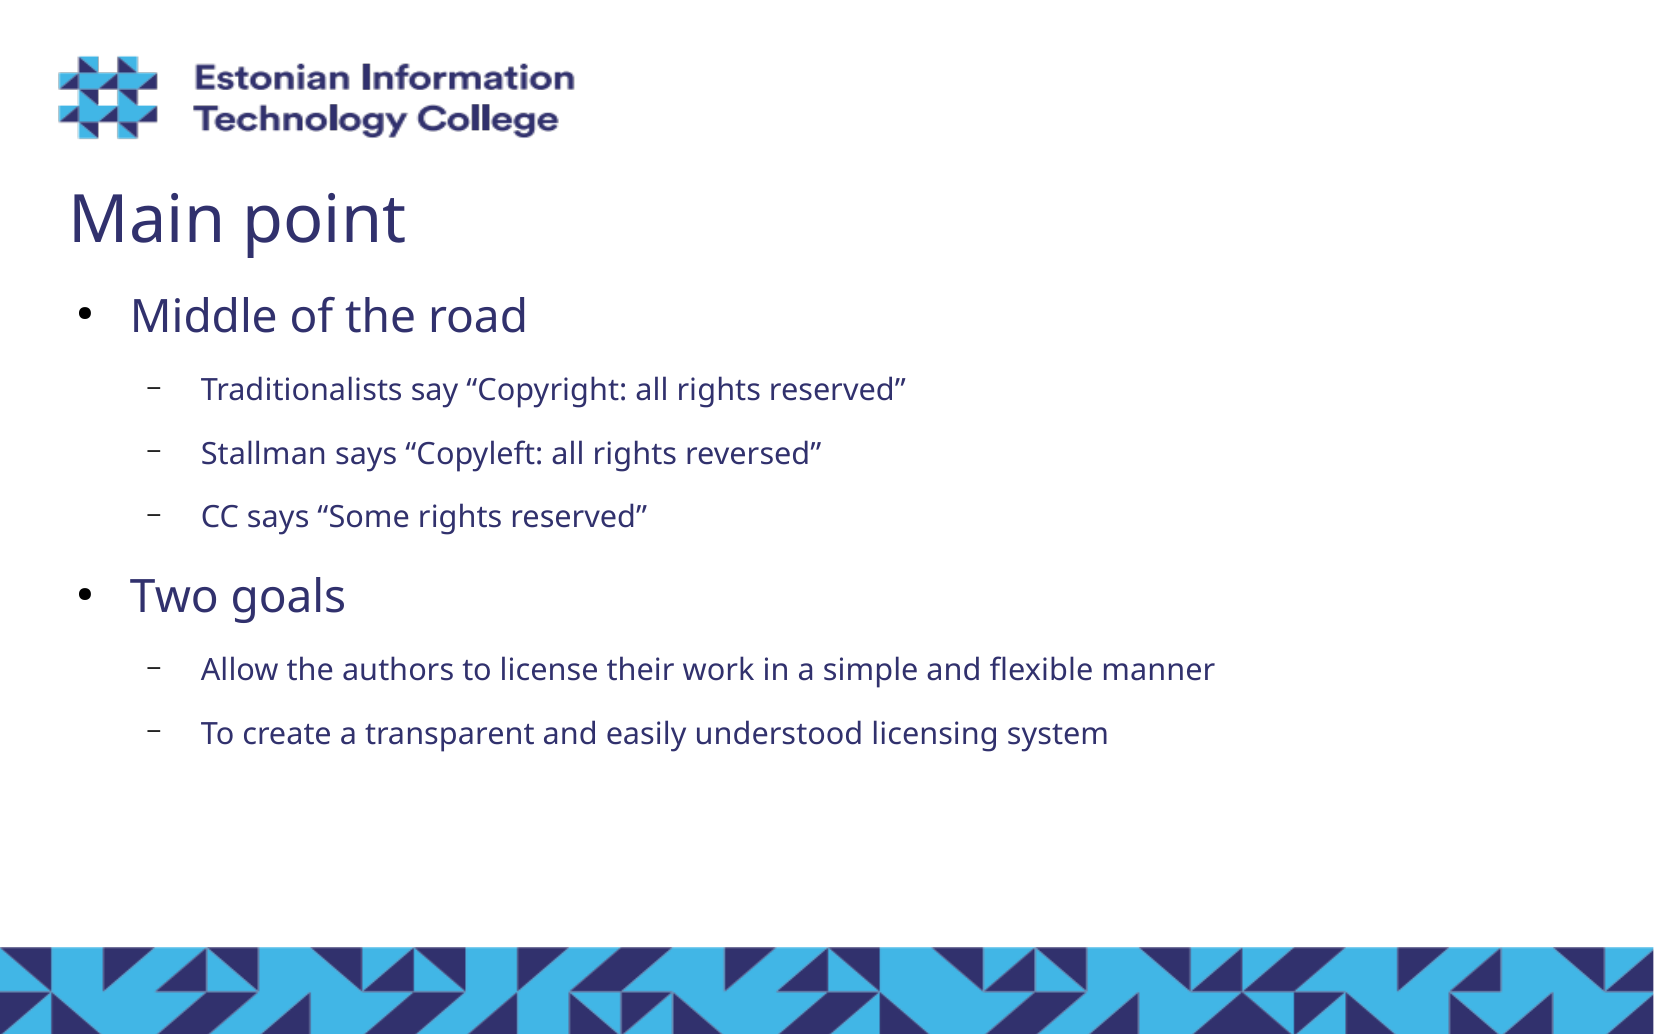

# Main point
Middle of the road
Traditionalists say “Copyright: all rights reserved”
Stallman says “Copyleft: all rights reversed”
CC says “Some rights reserved”
Two goals
Allow the authors to license their work in a simple and flexible manner
To create a transparent and easily understood licensing system